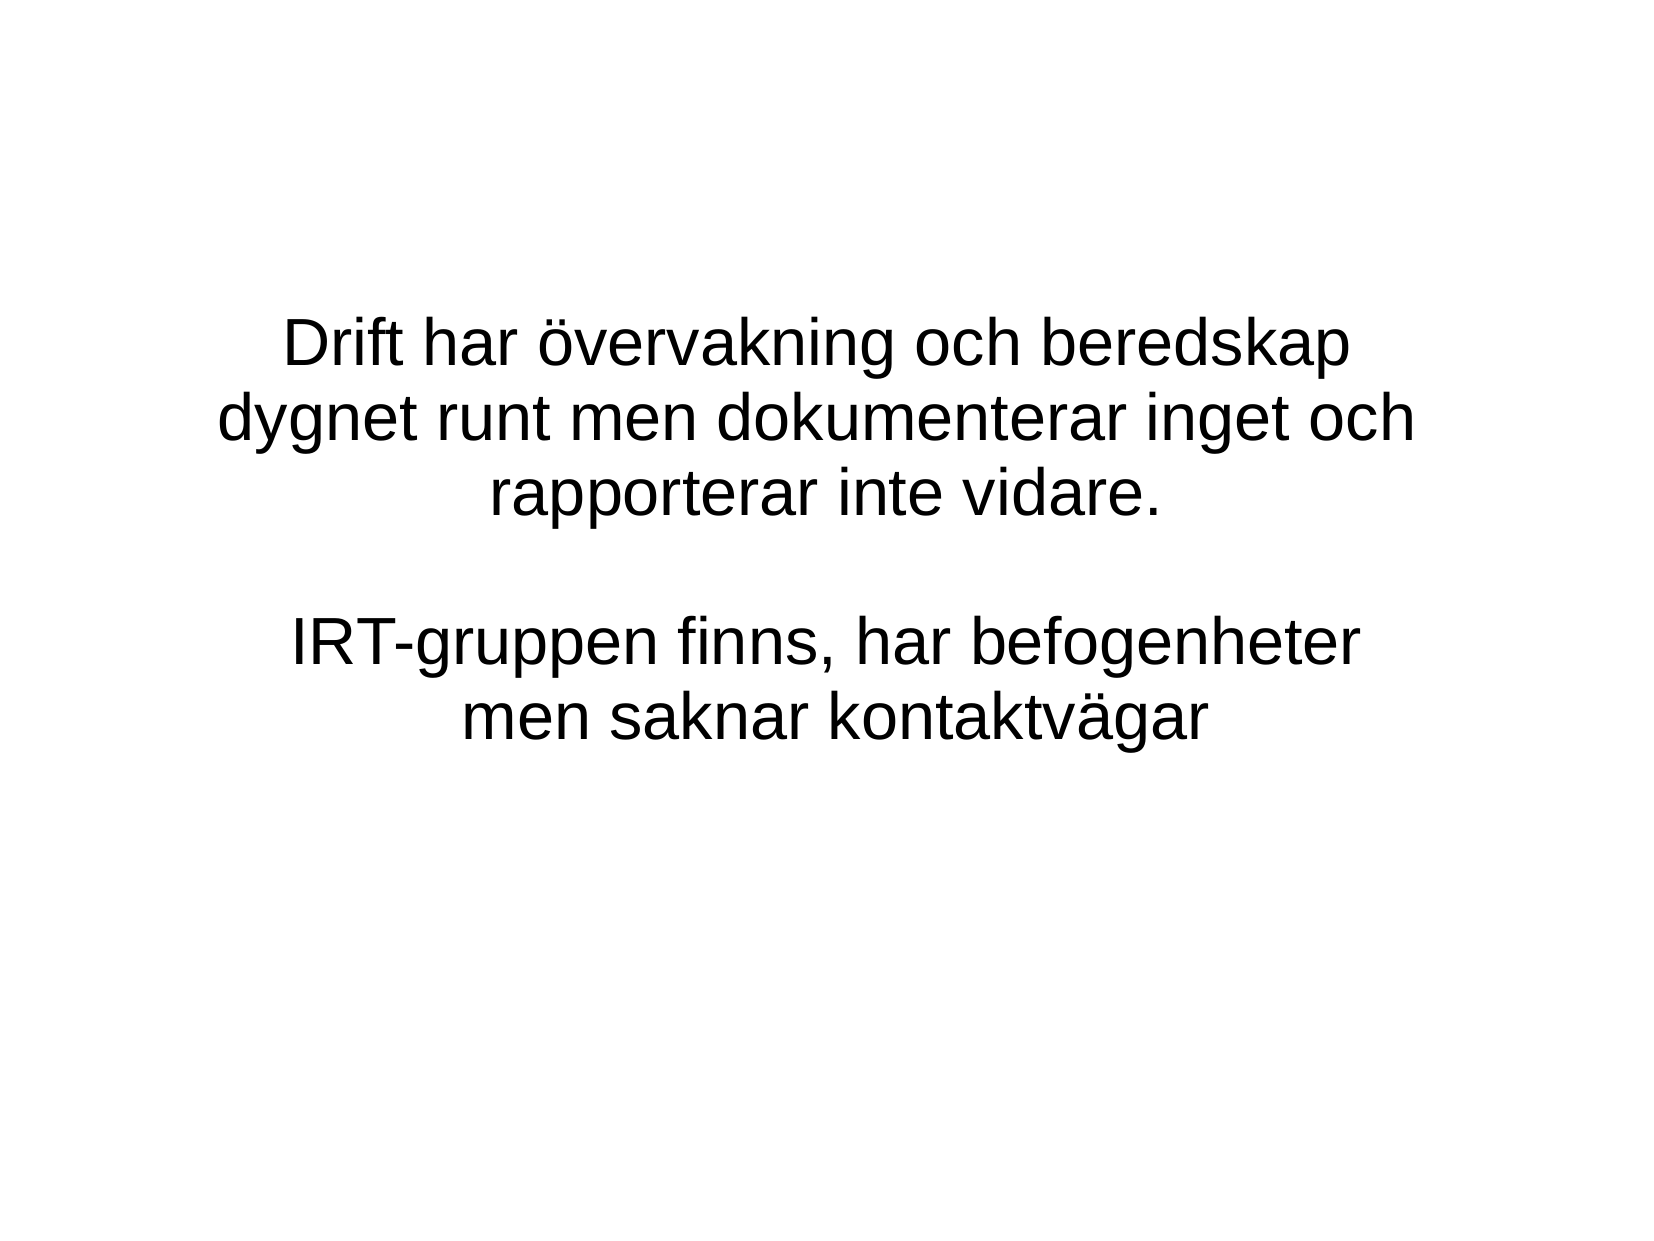

# Drift har övervakning och beredskap
dygnet runt men dokumenterar inget och
rapporterar inte vidare.
IRT-gruppen finns, har befogenheter
 men saknar kontaktvägar